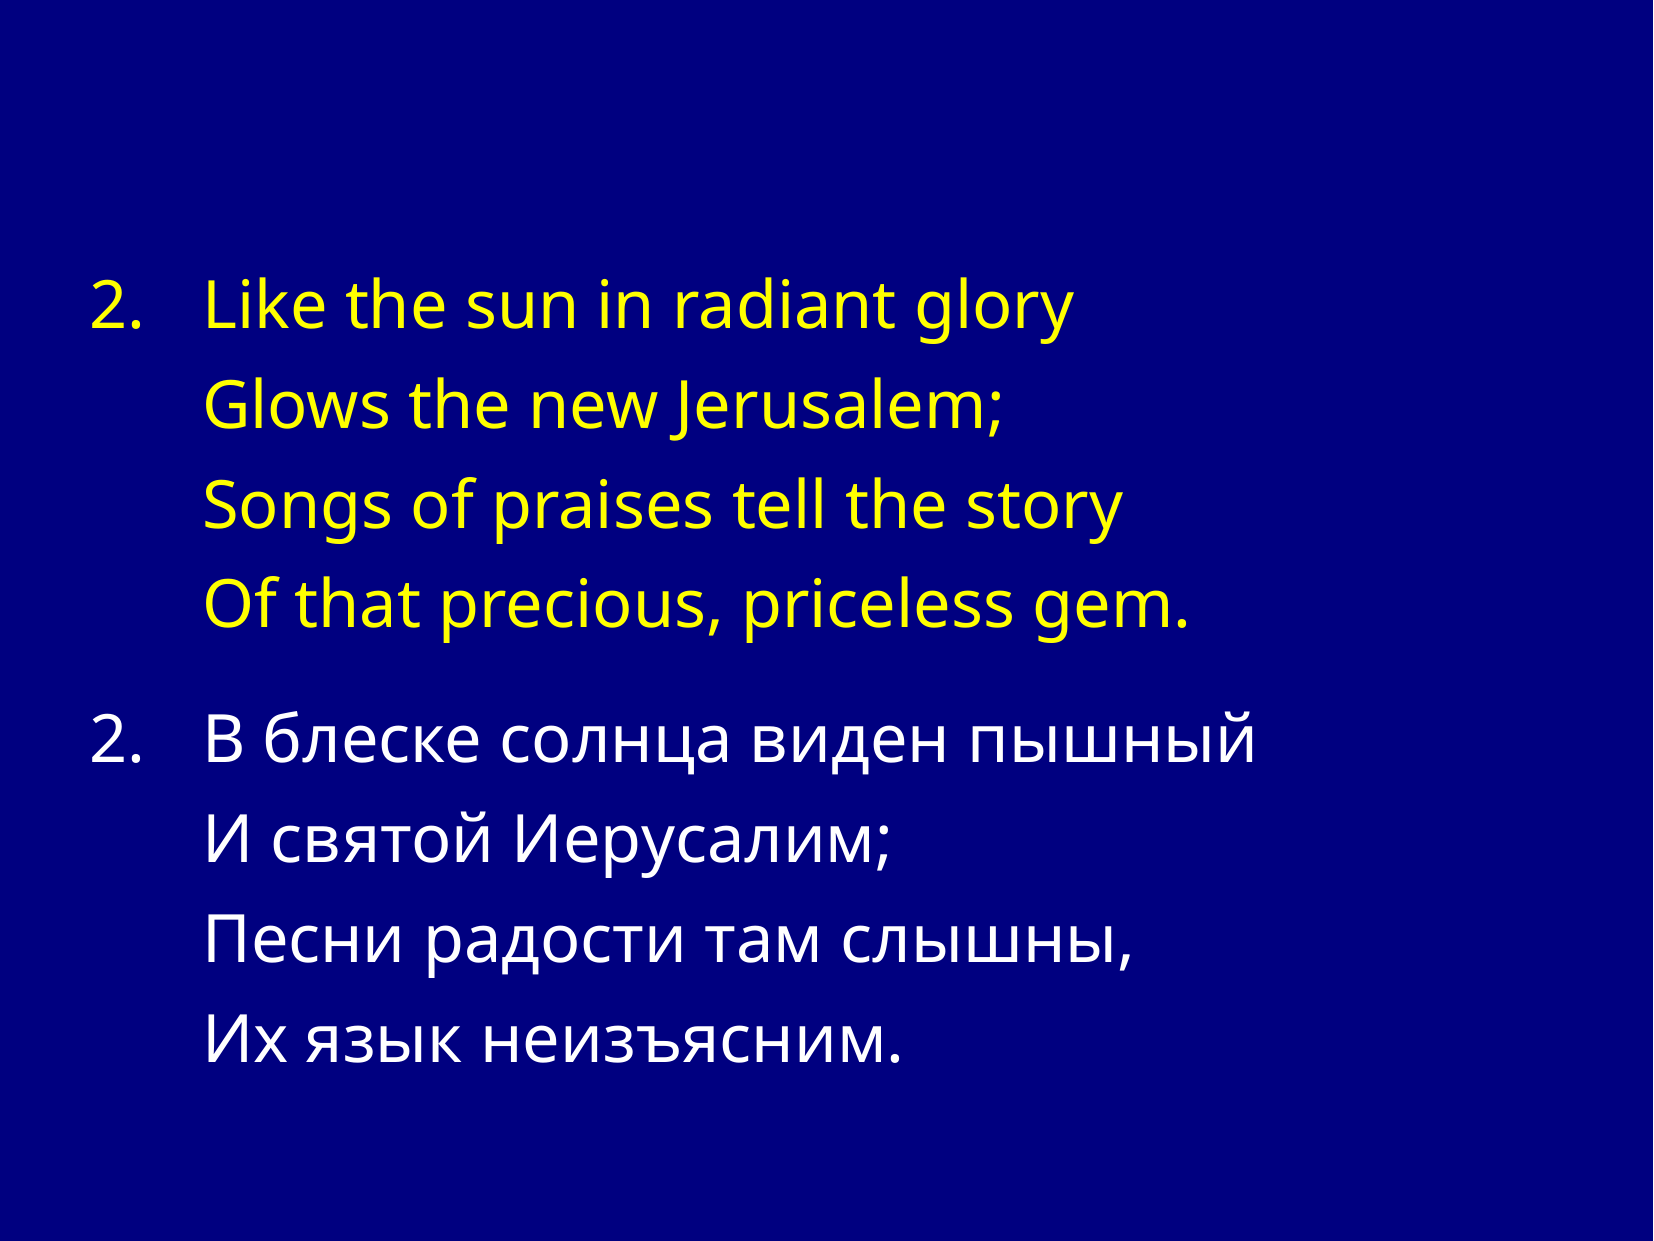

2.	Like the sun in radiant glory
	Glows the new Jerusalem;
	Songs of praises tell the story
	Of that precious, priceless gem.
2.	В блеске солнца виден пышный
	И святой Иерусалим;
	Песни радости там слышны,
	Их язык неизъясним.